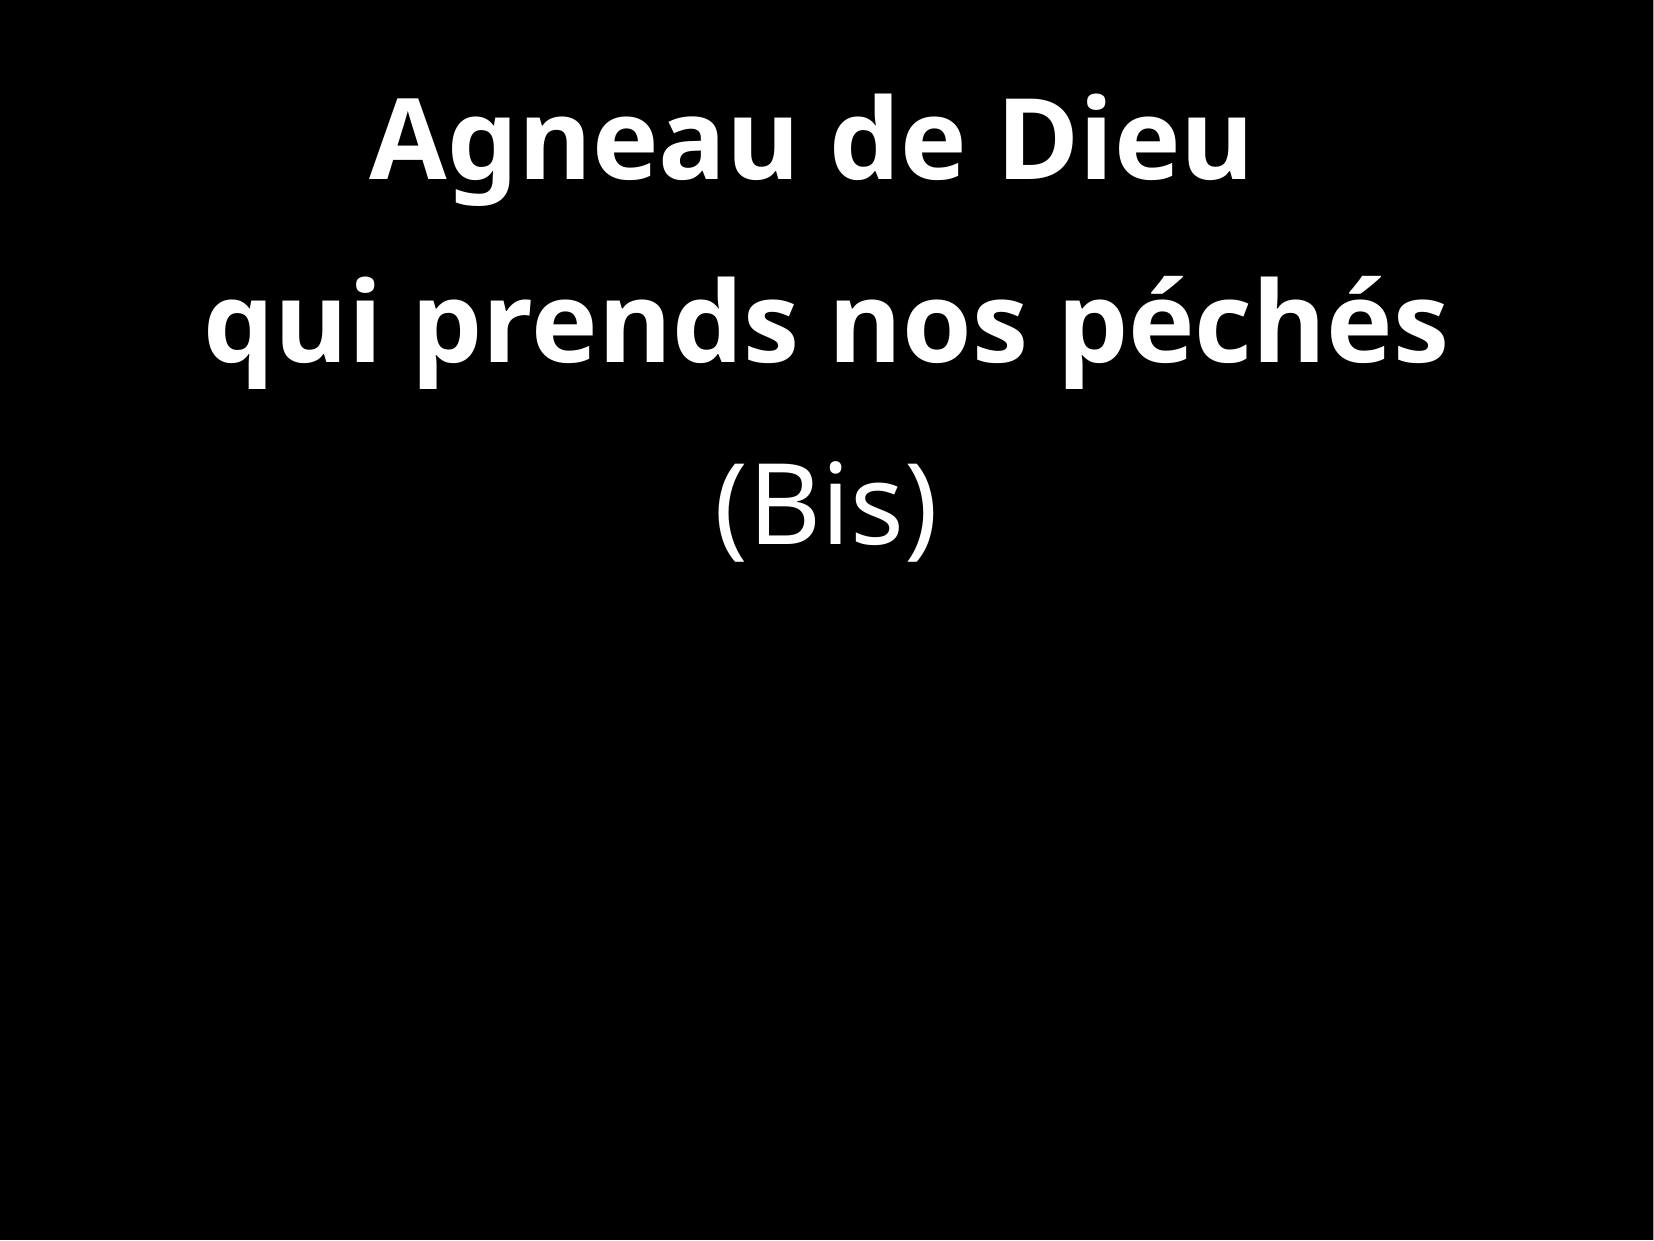

# Agneau de Dieu
qui prends nos péchés
(Bis)